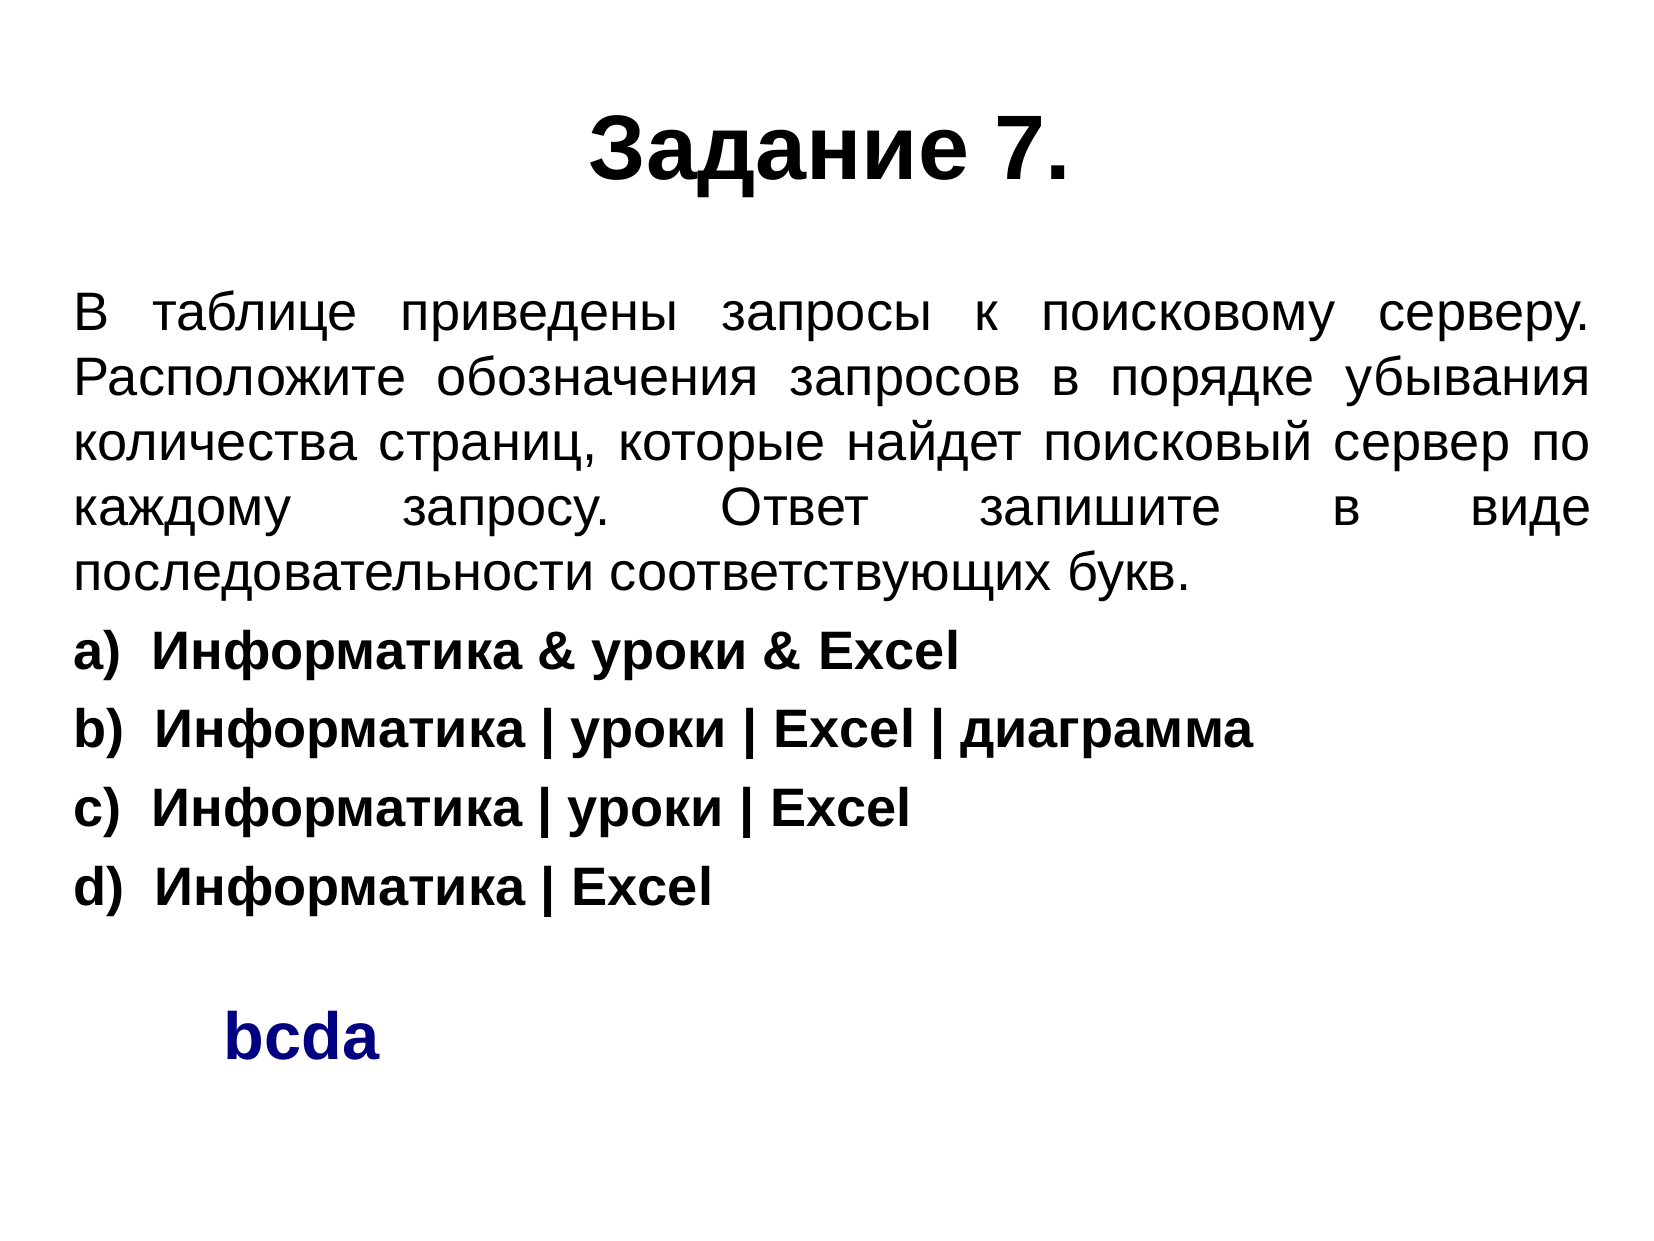

# Задание 7.
В таблице приведены запросы к поисковому серверу. Расположите обозначения запросов в порядке убывания количества страниц, которые найдет поисковый сервер по каждому запросу. Ответ запишите в виде последовательности соответствующих букв.
а) Информатика & уроки & Excel
b) Информатика | уроки | Excel | диаграмма
с) Информатика | уроки | Excel
d) Информатика | Excel
	bcda